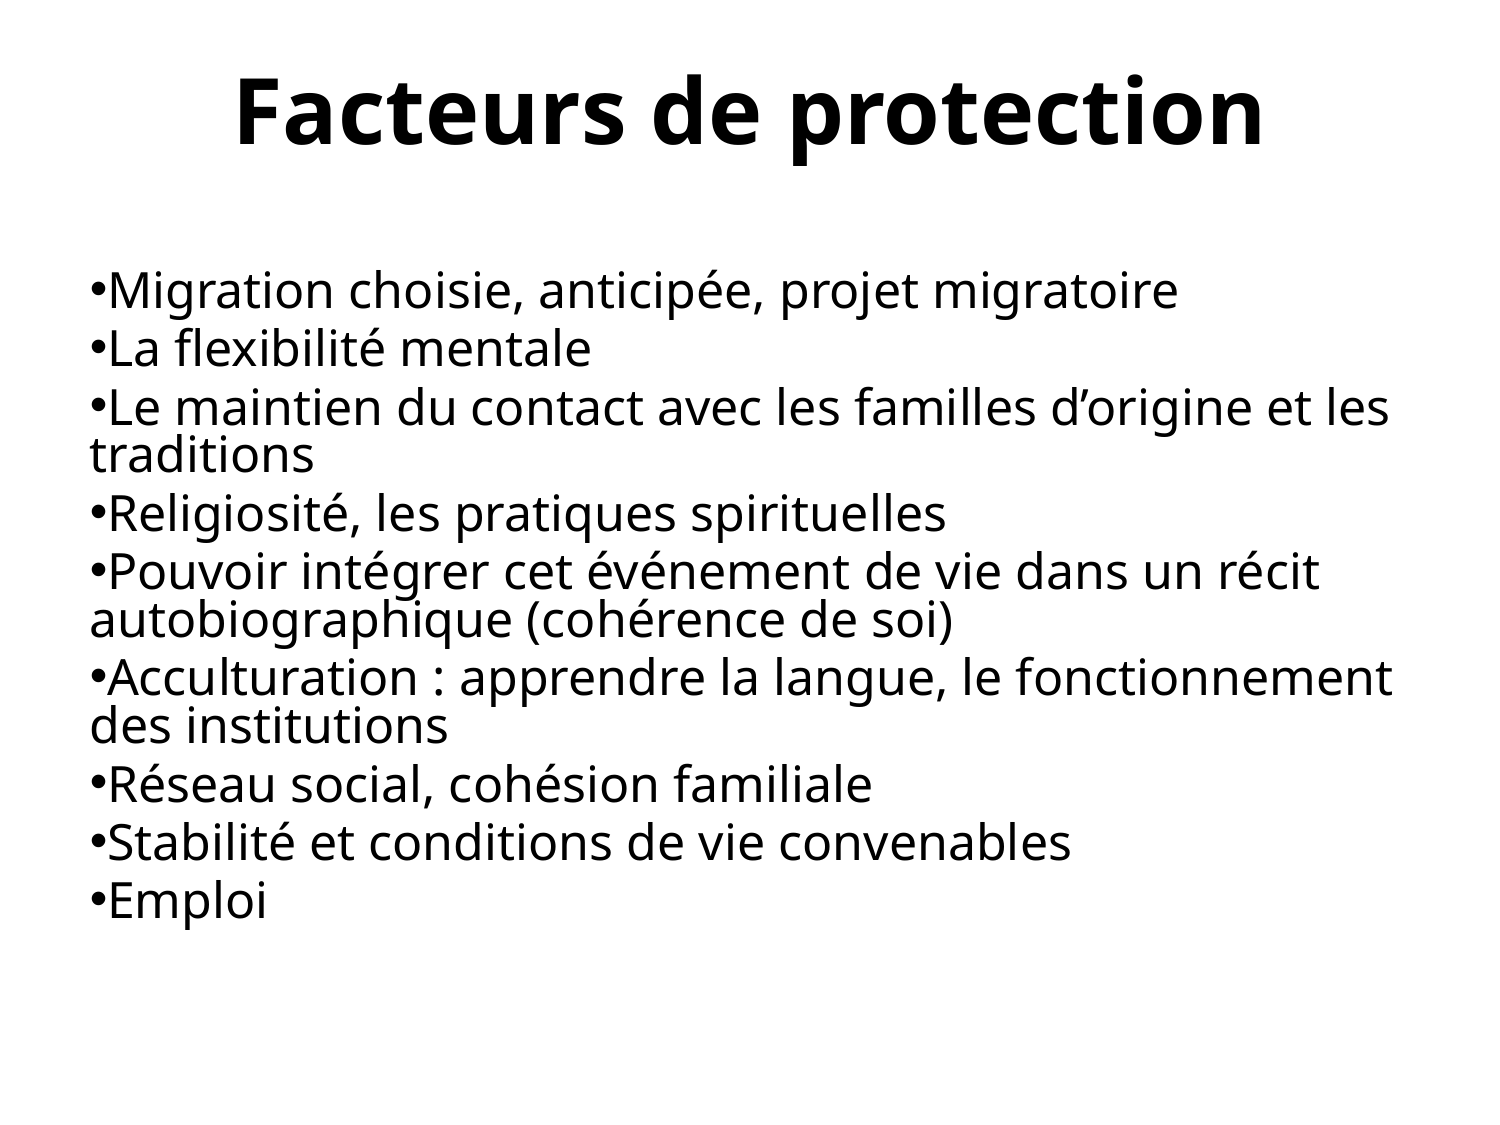

# Facteurs de protection
Migration choisie, anticipée, projet migratoire
La flexibilité mentale
Le maintien du contact avec les familles d’origine et les traditions
Religiosité, les pratiques spirituelles
Pouvoir intégrer cet événement de vie dans un récit autobiographique (cohérence de soi)
Acculturation : apprendre la langue, le fonctionnement des institutions
Réseau social, cohésion familiale
Stabilité et conditions de vie convenables
Emploi